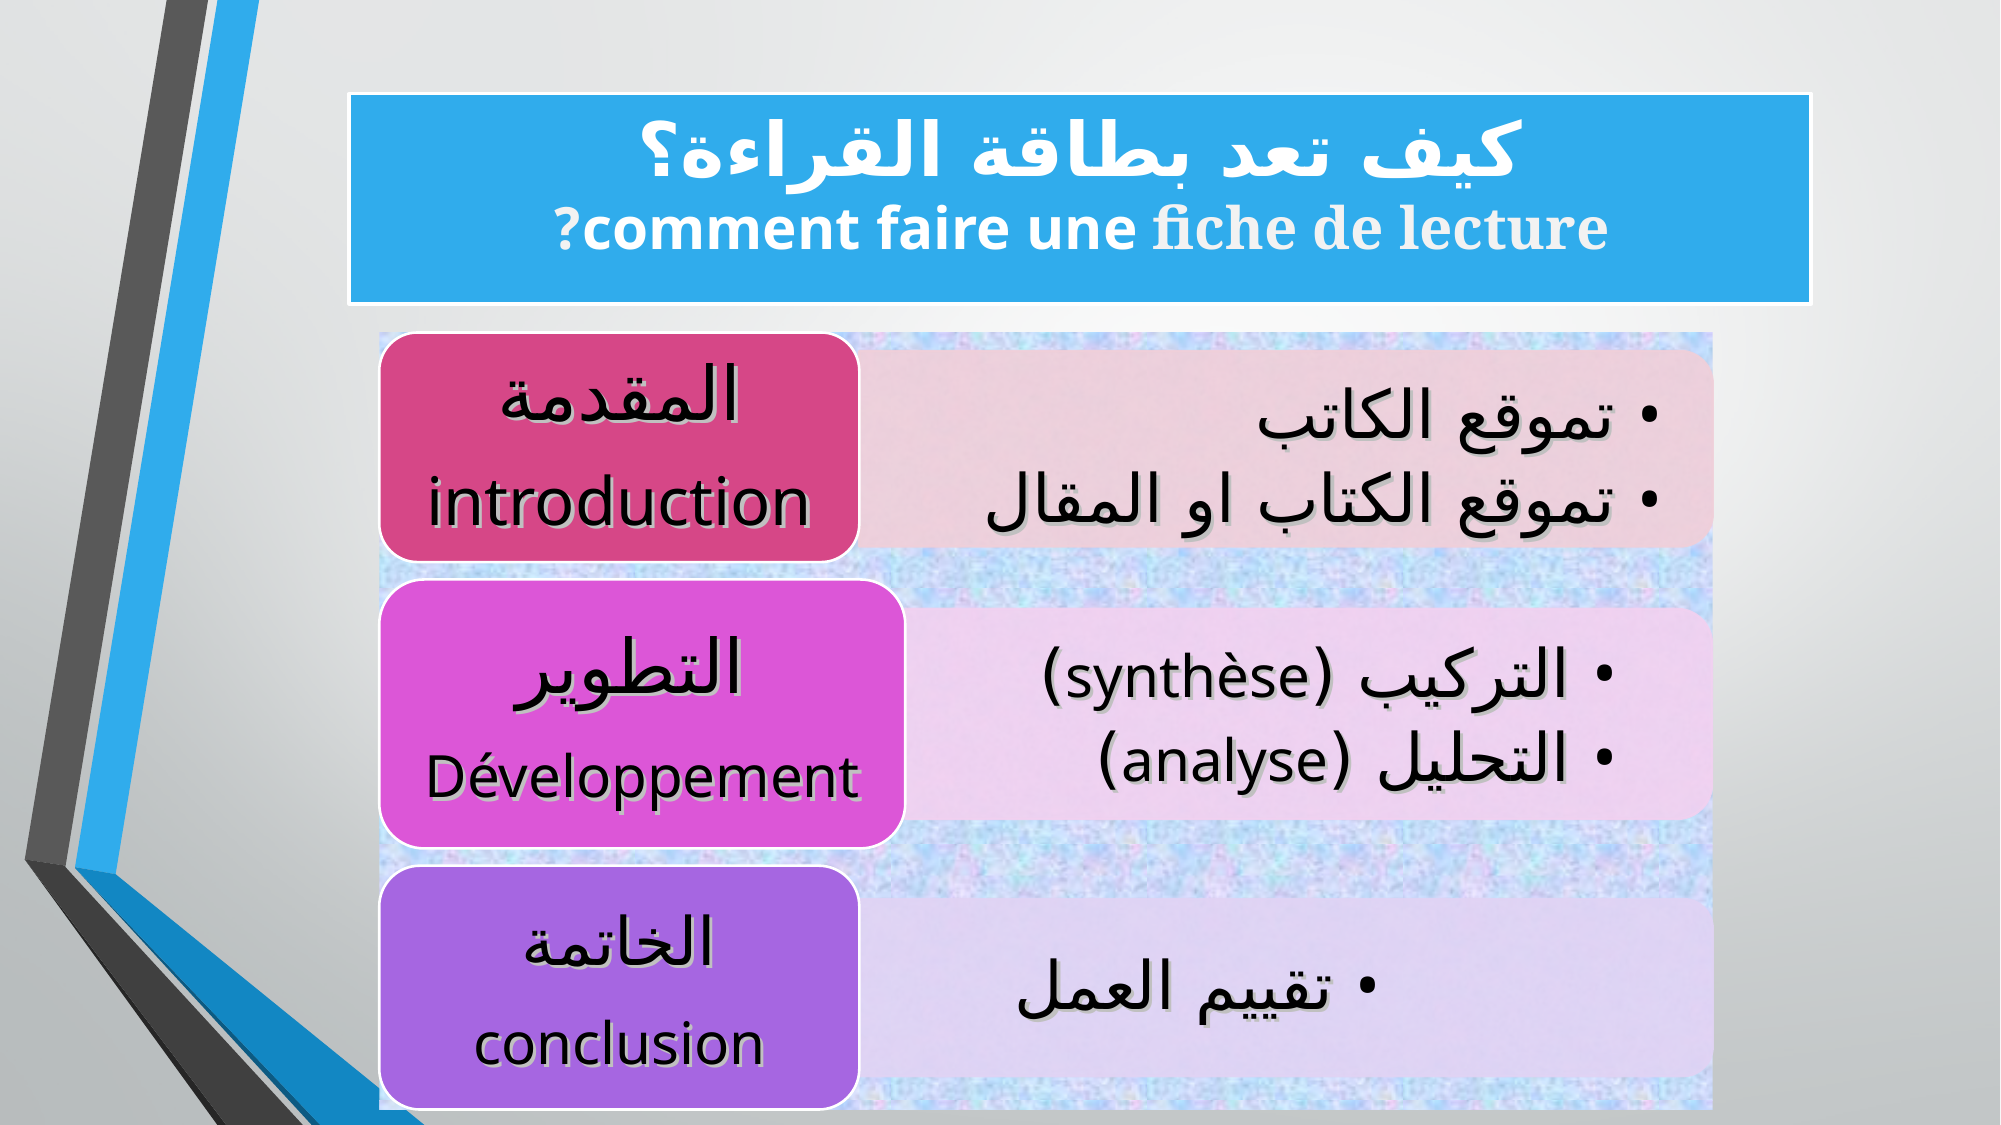

كيف تعد بطاقة القراءة؟
comment faire une fiche de lecture?
المقدمة
introduction
تموقع الكاتب
تموقع الكتاب او المقال
التطوير
Développement
التركيب (synthèse)
التحليل (analyse)
الخاتمة
conclusion
تقييم العمل